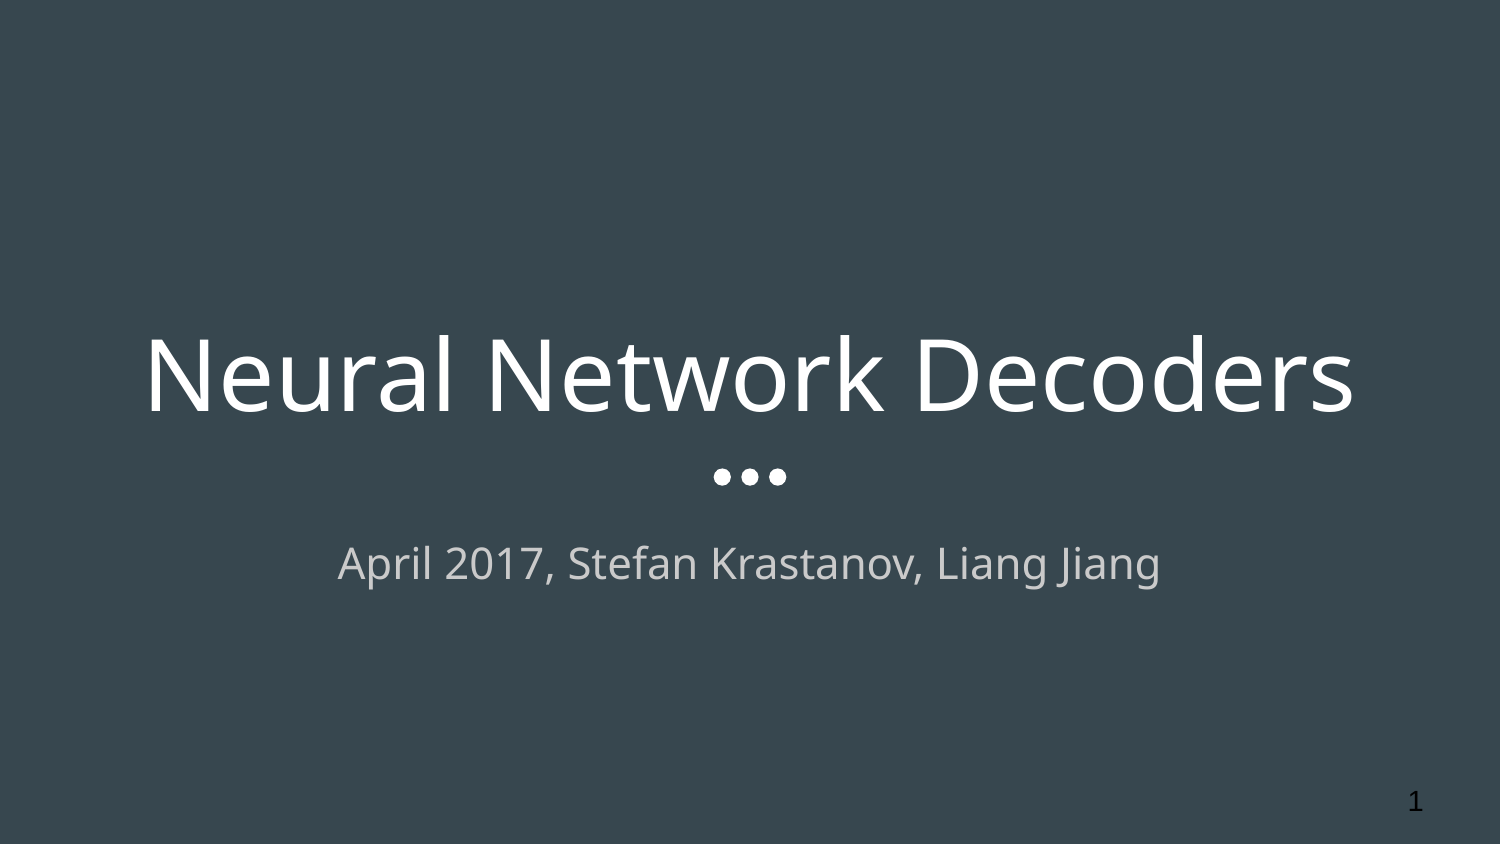

# Neural Network Decoders
April 2017, Stefan Krastanov, Liang Jiang